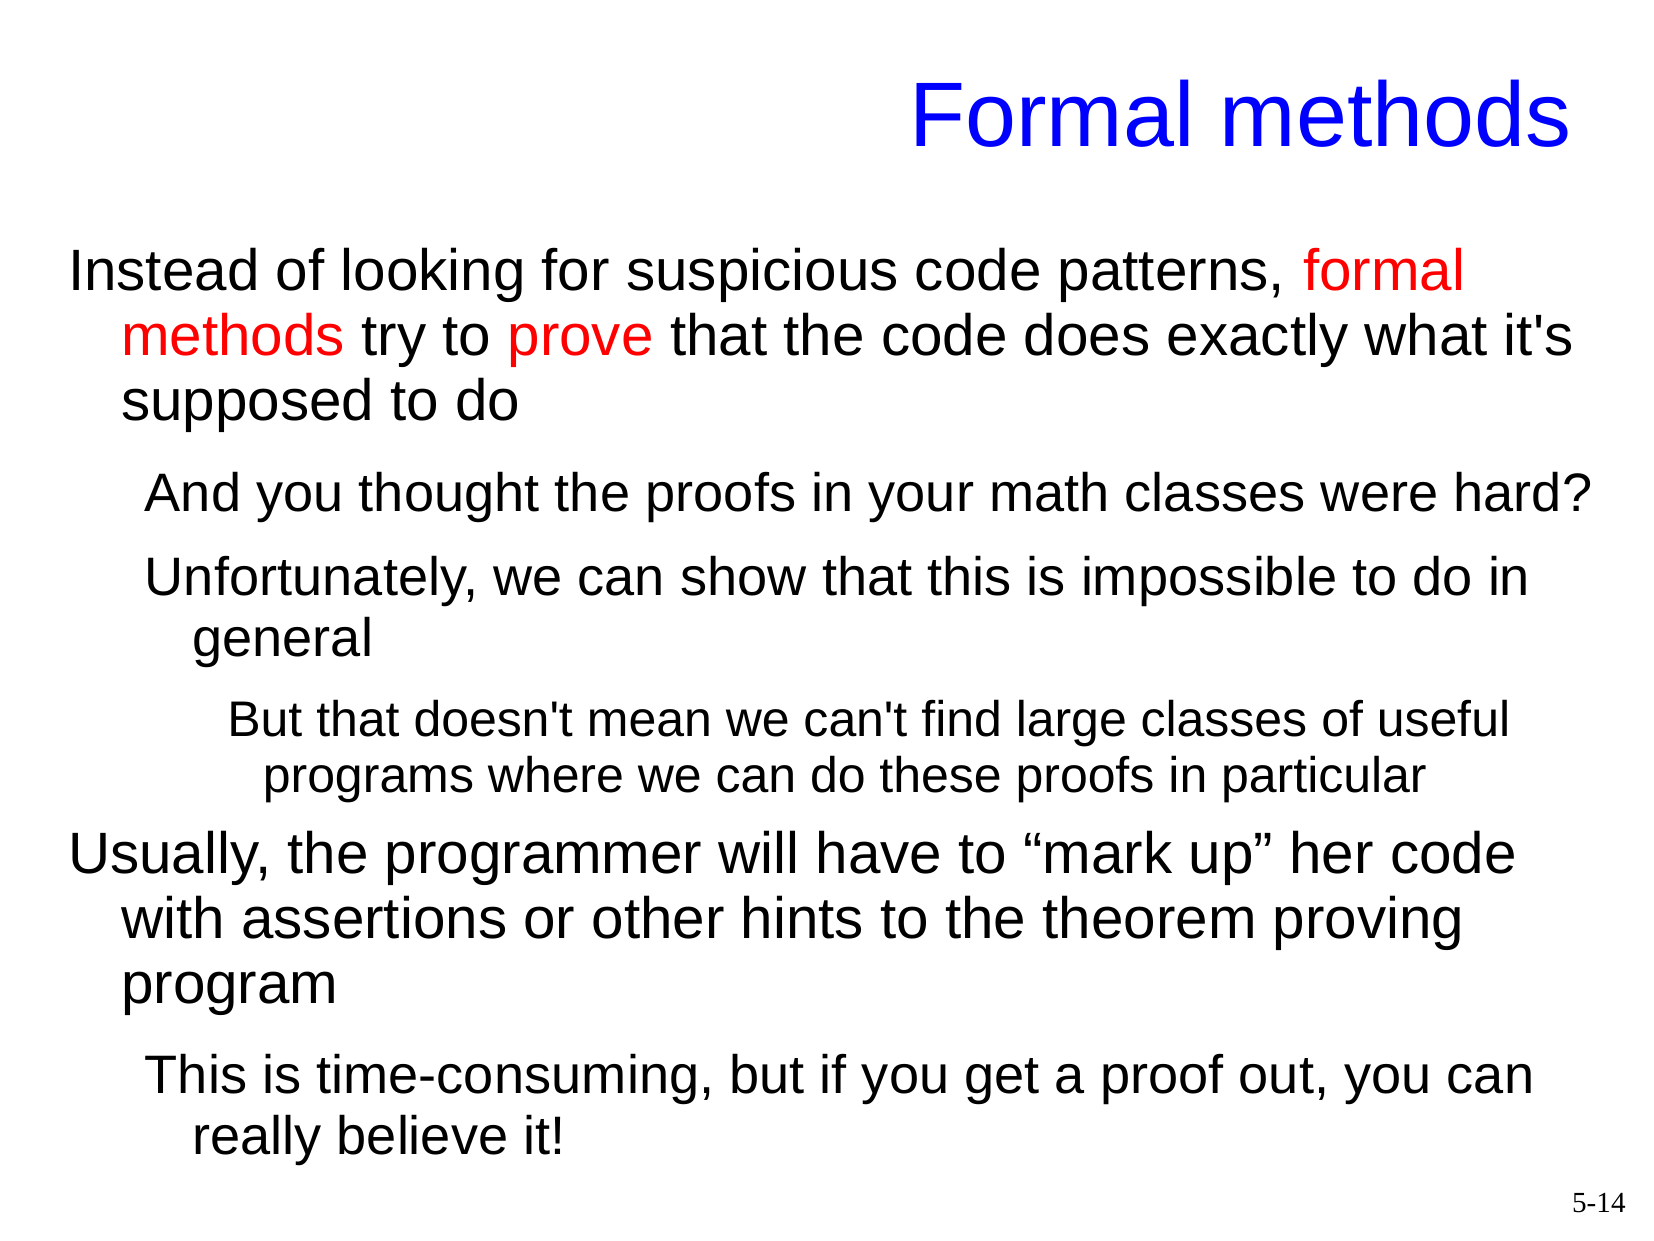

# Formal methods
Instead of looking for suspicious code patterns, formal methods try to prove that the code does exactly what it's supposed to do
And you thought the proofs in your math classes were hard?
Unfortunately, we can show that this is impossible to do in general
But that doesn't mean we can't find large classes of useful programs where we can do these proofs in particular
Usually, the programmer will have to “mark up” her code with assertions or other hints to the theorem proving program
This is time-consuming, but if you get a proof out, you can really believe it!